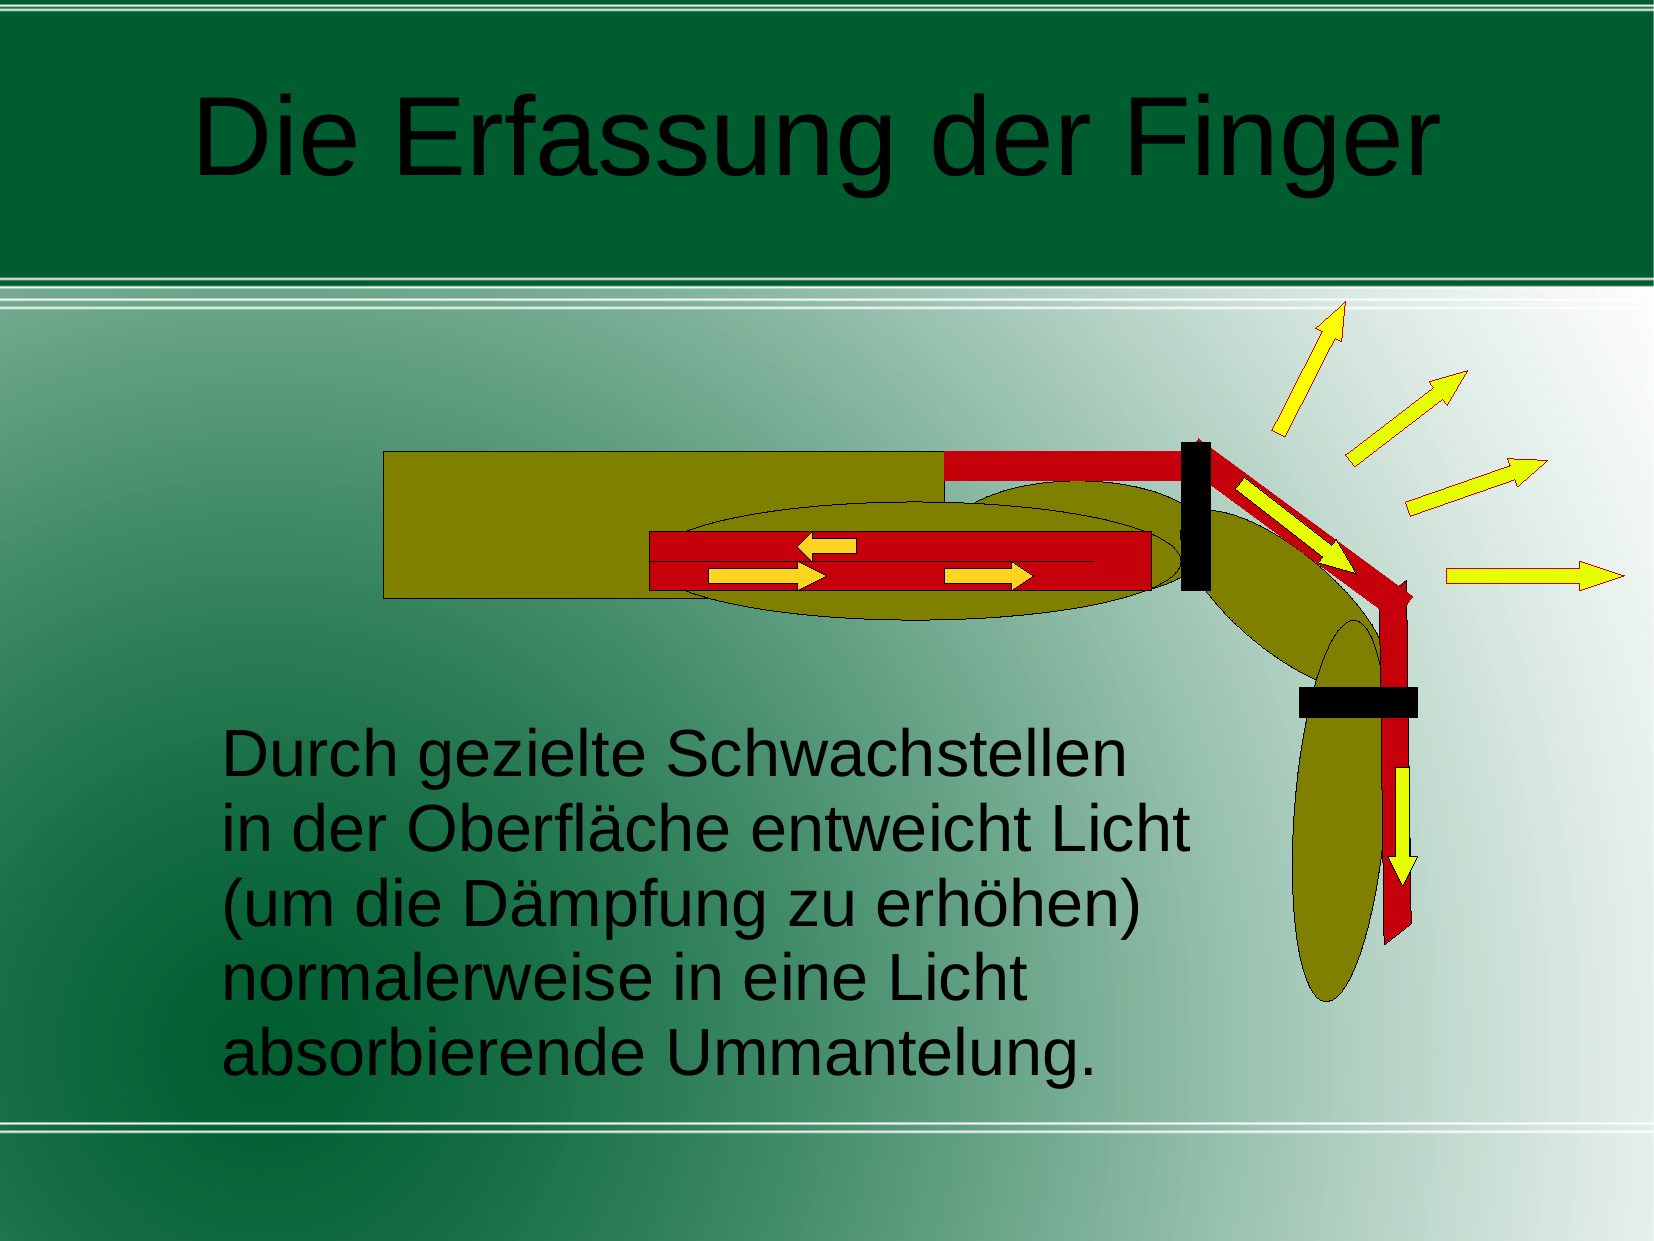

Die Erfassung der Finger
Durch gezielte Schwachstellen
in der Oberfläche entweicht Licht
(um die Dämpfung zu erhöhen)
normalerweise in eine Licht
absorbierende Ummantelung.